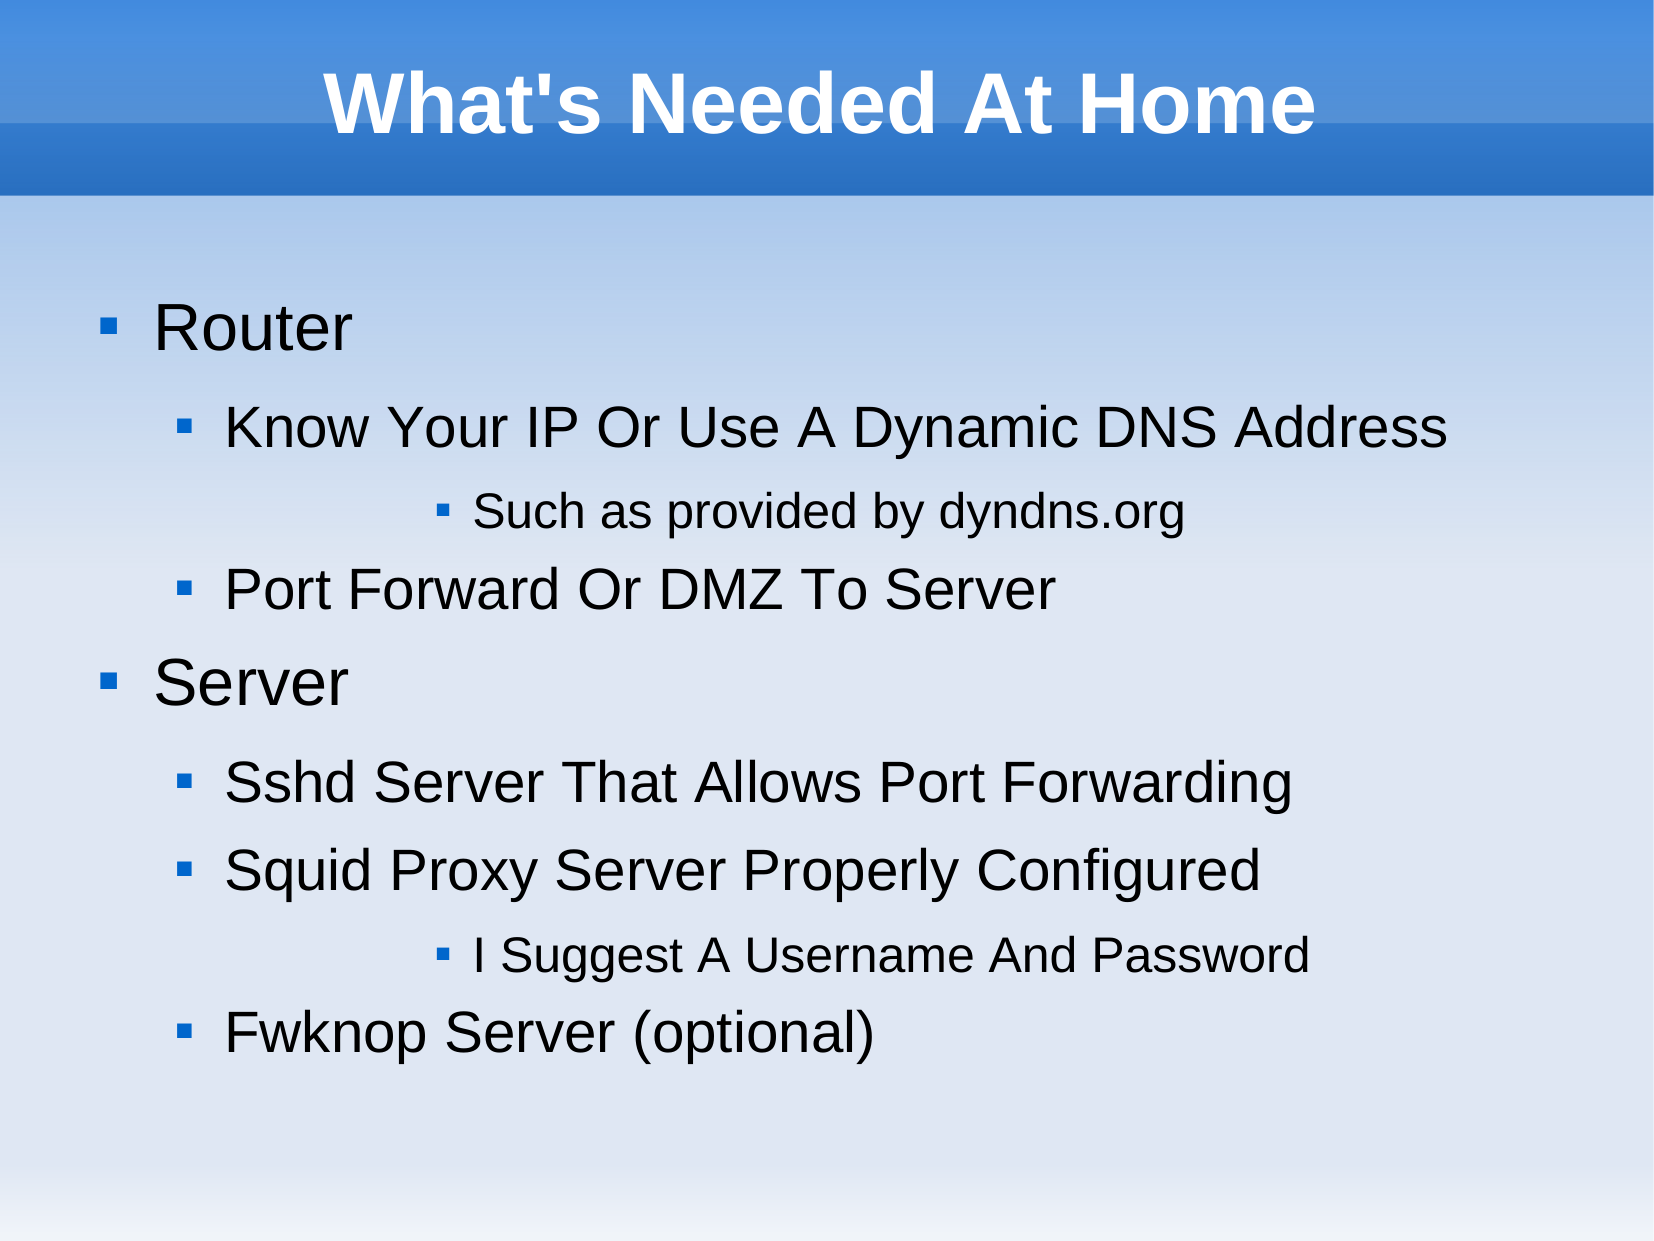

# What's Needed At Home
Router
Know Your IP Or Use A Dynamic DNS Address
Such as provided by dyndns.org
Port Forward Or DMZ To Server
Server
Sshd Server That Allows Port Forwarding
Squid Proxy Server Properly Configured
I Suggest A Username And Password
Fwknop Server (optional)